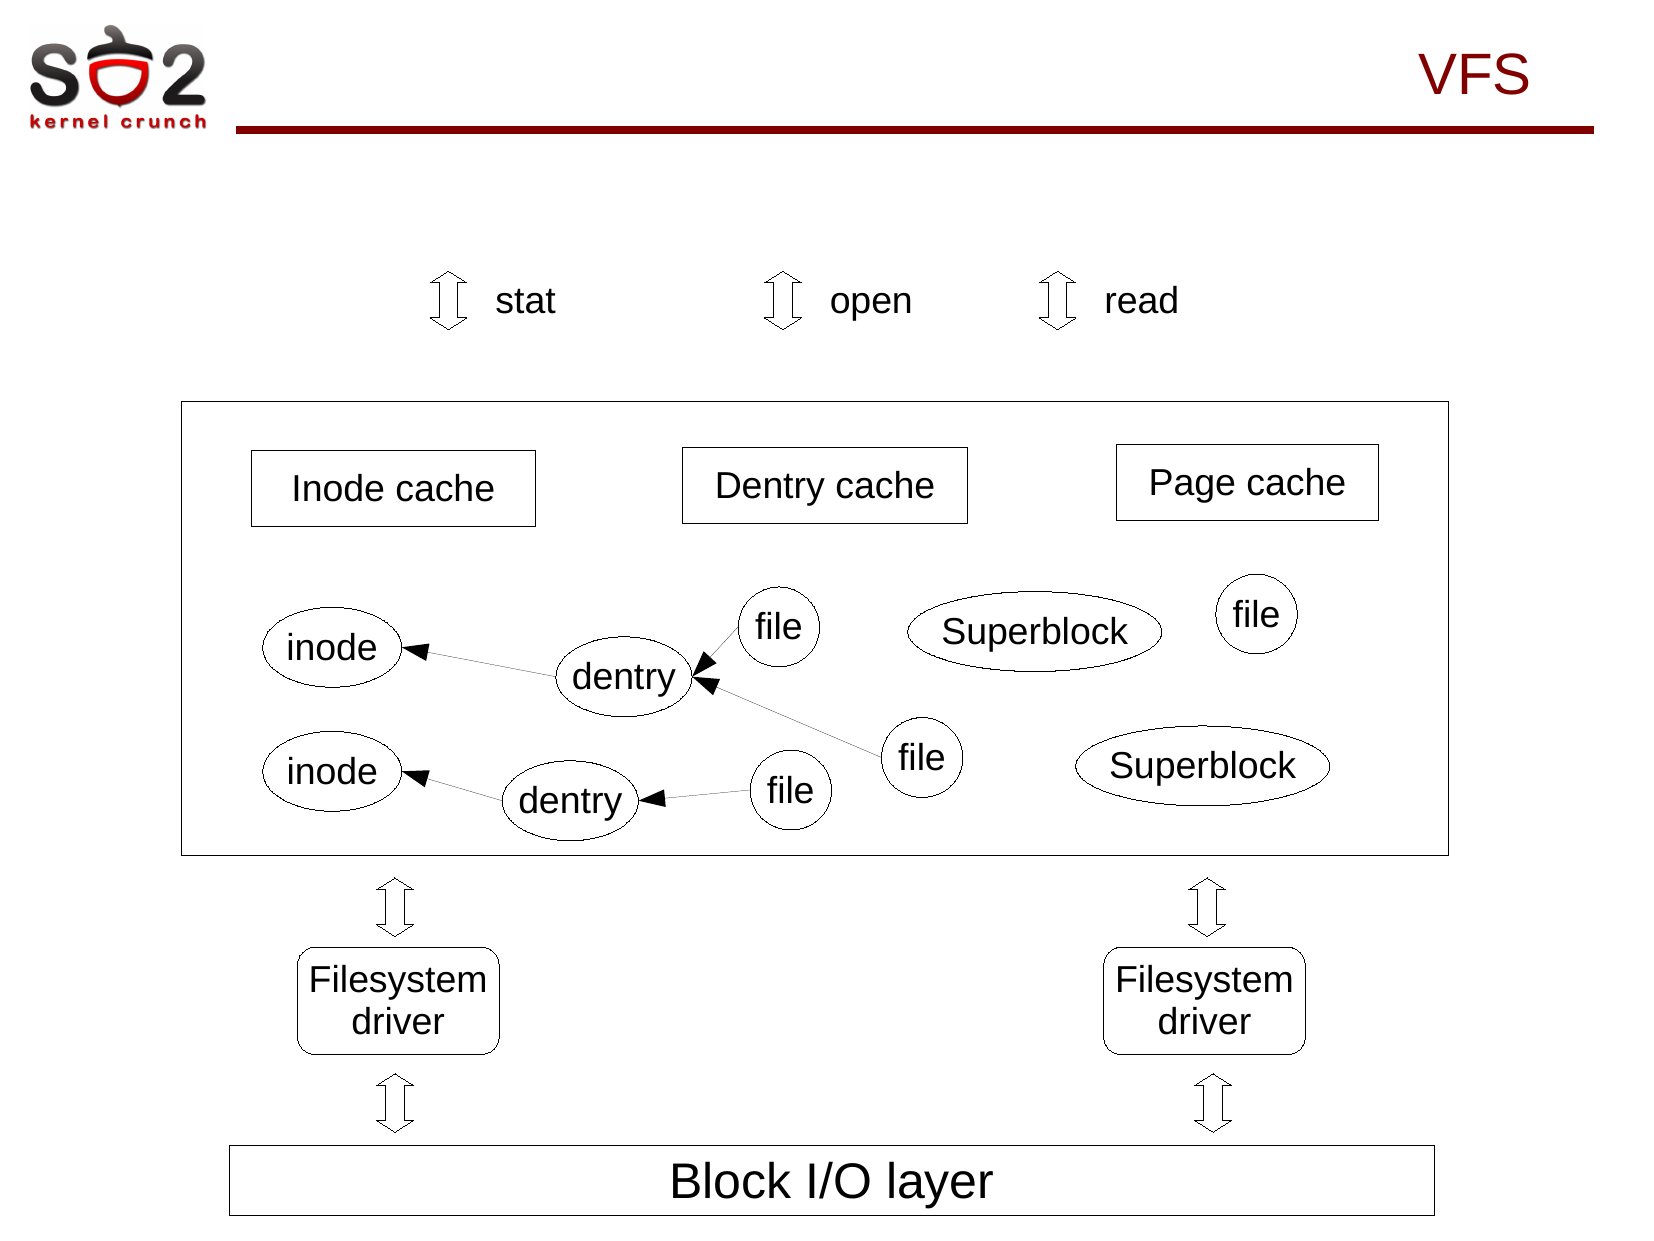

# VFS
 stat
 open
 read
Page cache
Dentry cache
Inode cache
file
file
Superblock
inode
dentry
file
Superblock
inode
file
dentry
Filesystem
driver
Filesystem
driver
Block I/O layer